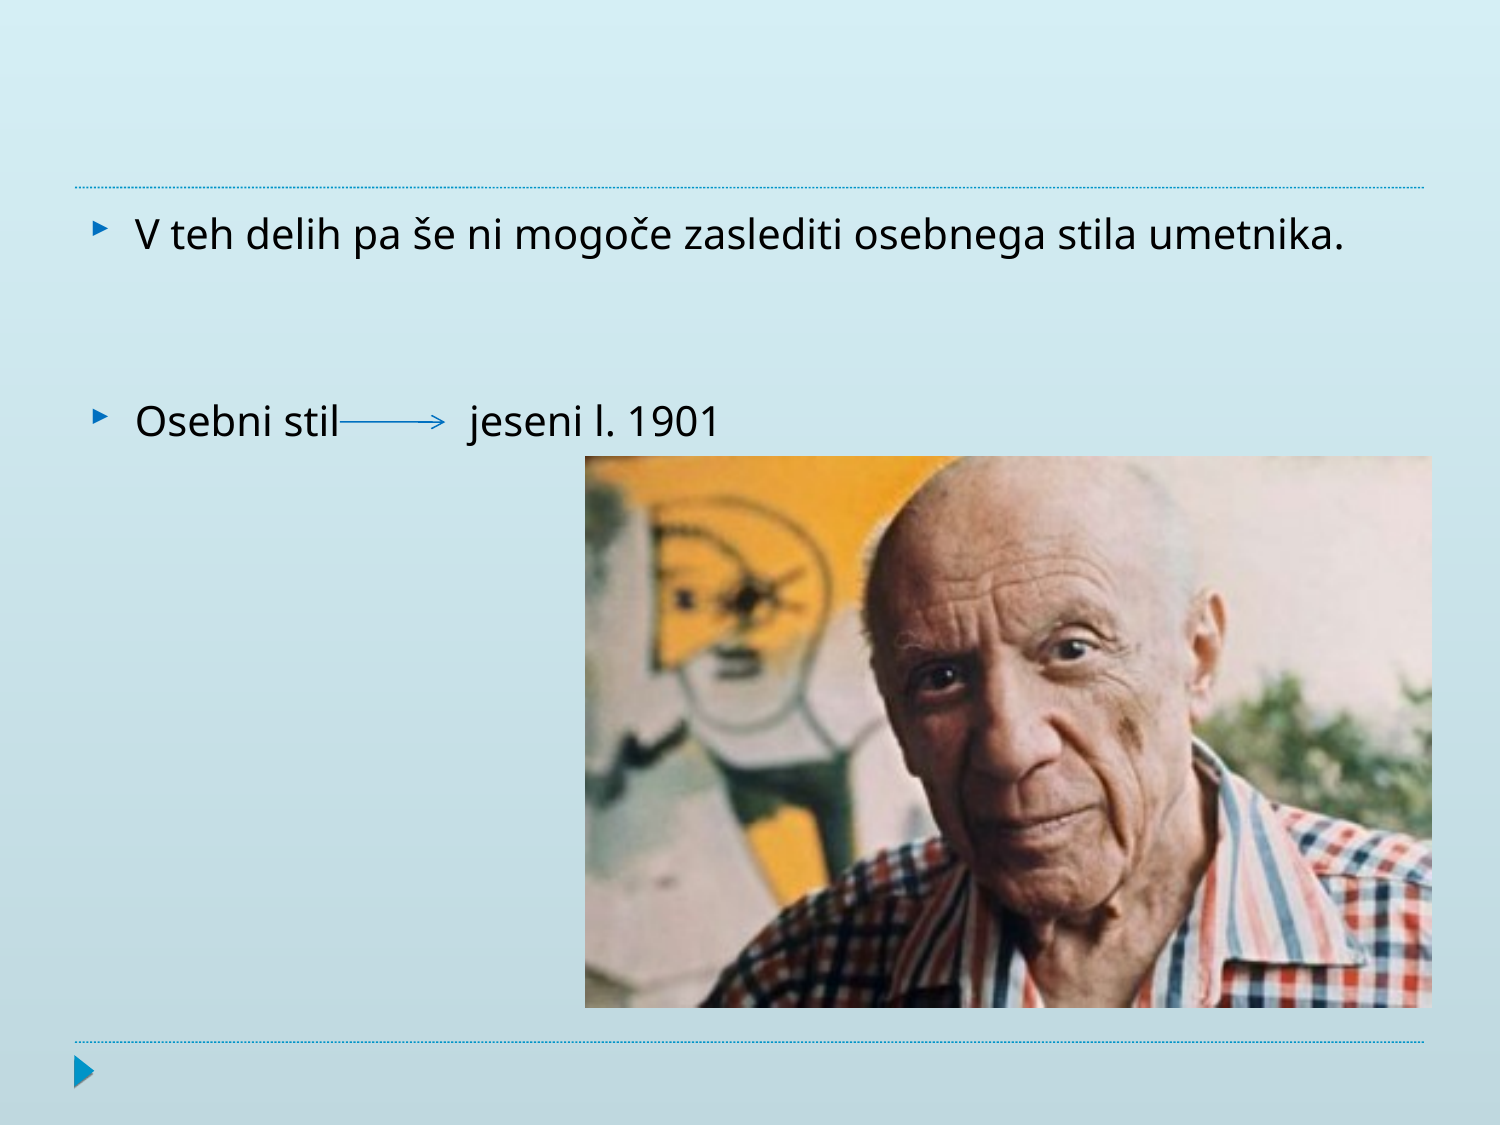

#
V teh delih pa še ni mogoče zaslediti osebnega stila umetnika.
Osebni stil jeseni l. 1901